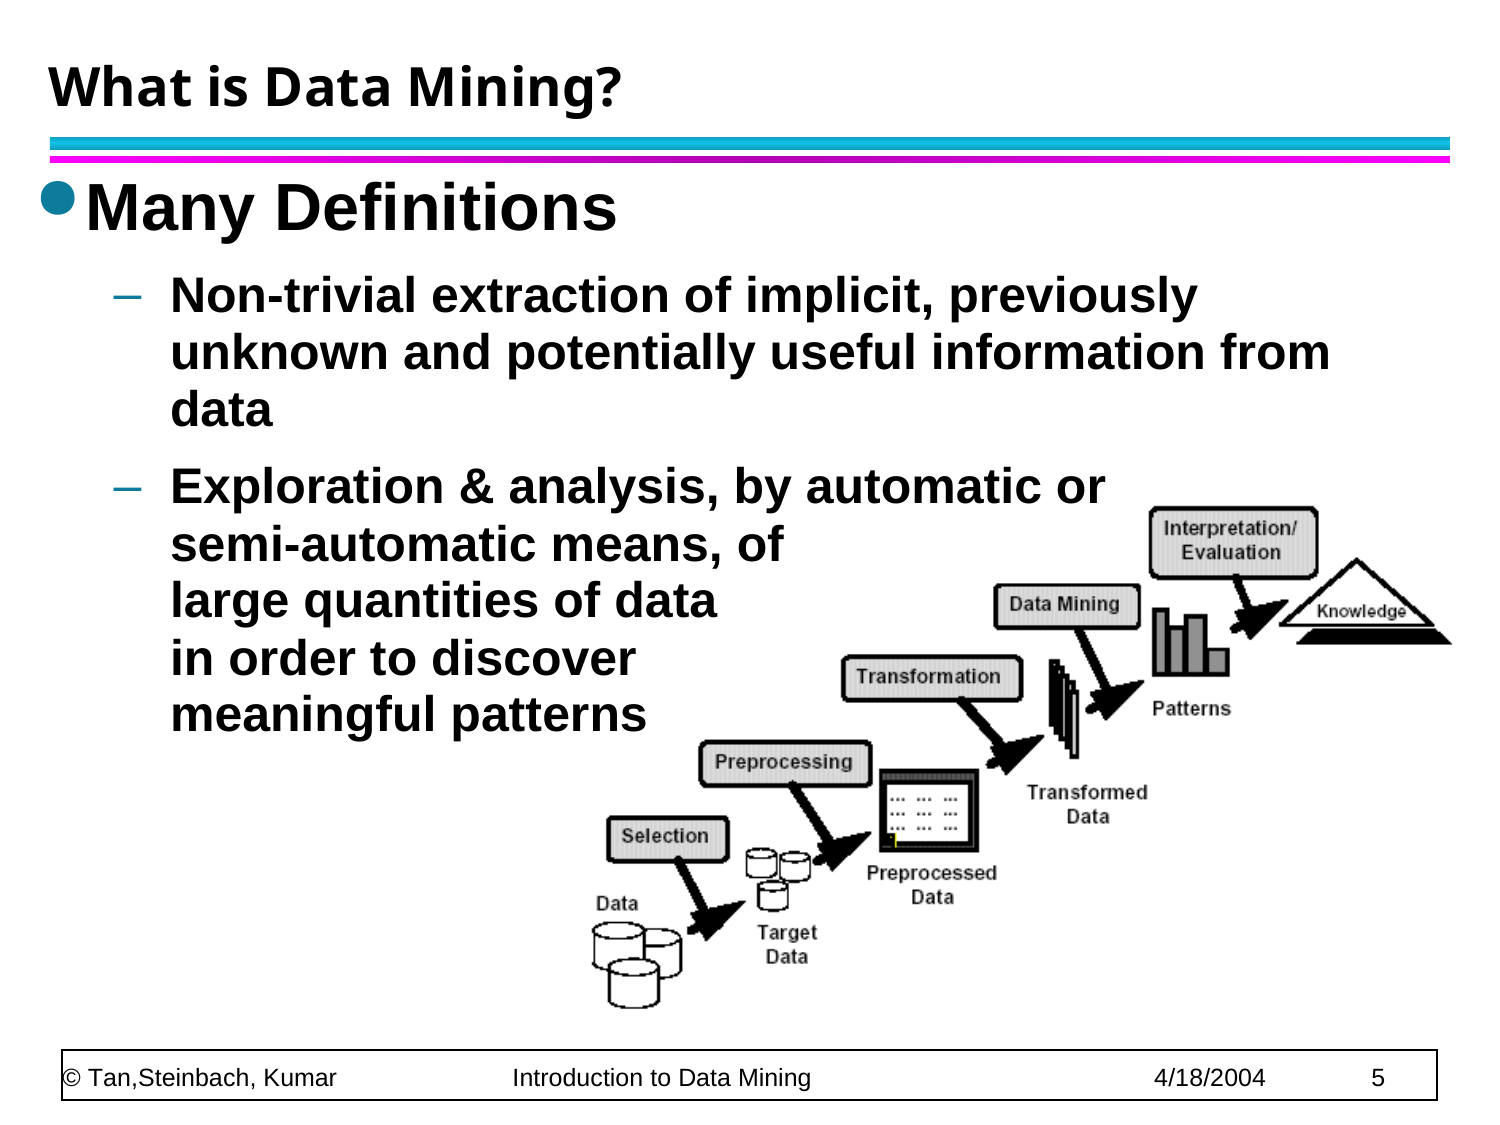

# What is Data Mining?
Many Definitions
Non-trivial extraction of implicit, previously unknown and potentially useful information from data
Exploration & analysis, by automatic or
semi-automatic means, of
large quantities of data
in order to discover
meaningful patterns